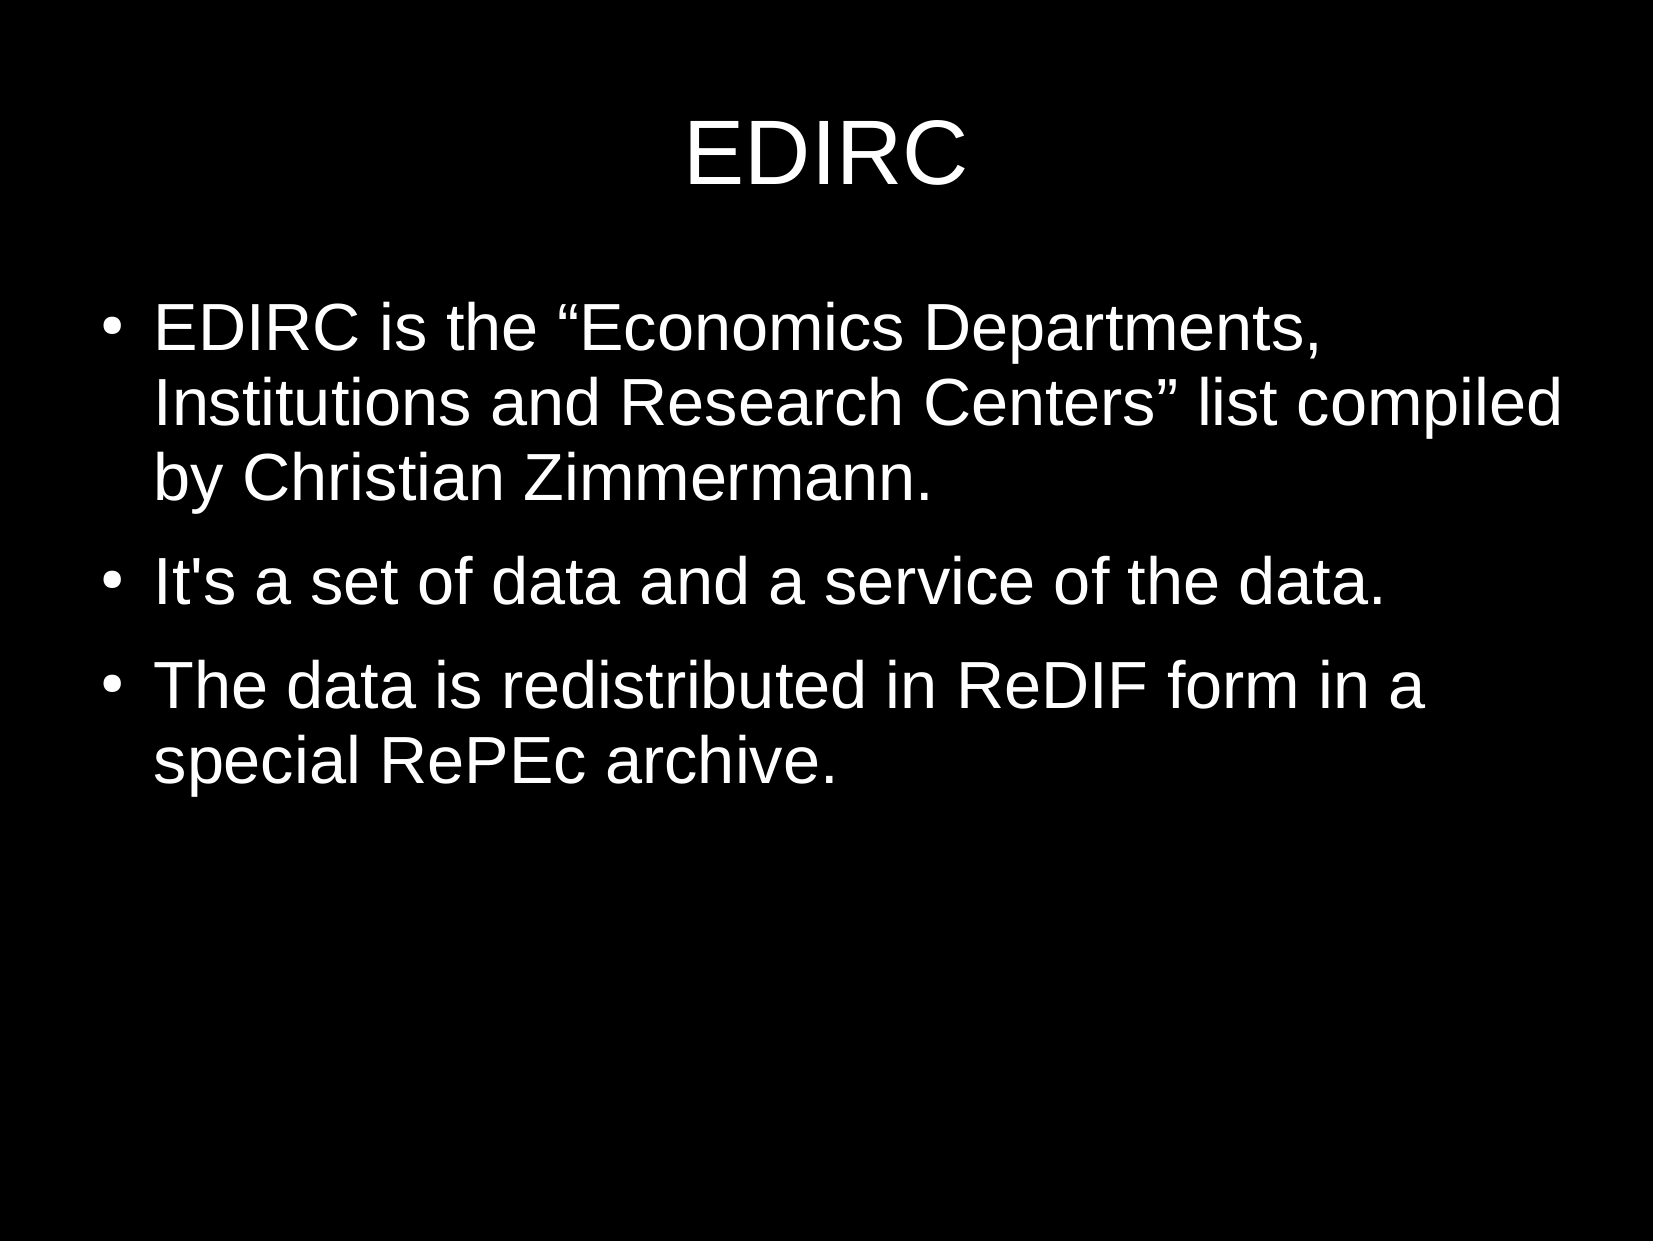

# EDIRC
EDIRC is the “Economics Departments, Institutions and Research Centers” list compiled by Christian Zimmermann.
It's a set of data and a service of the data.
The data is redistributed in ReDIF form in a special RePEc archive.